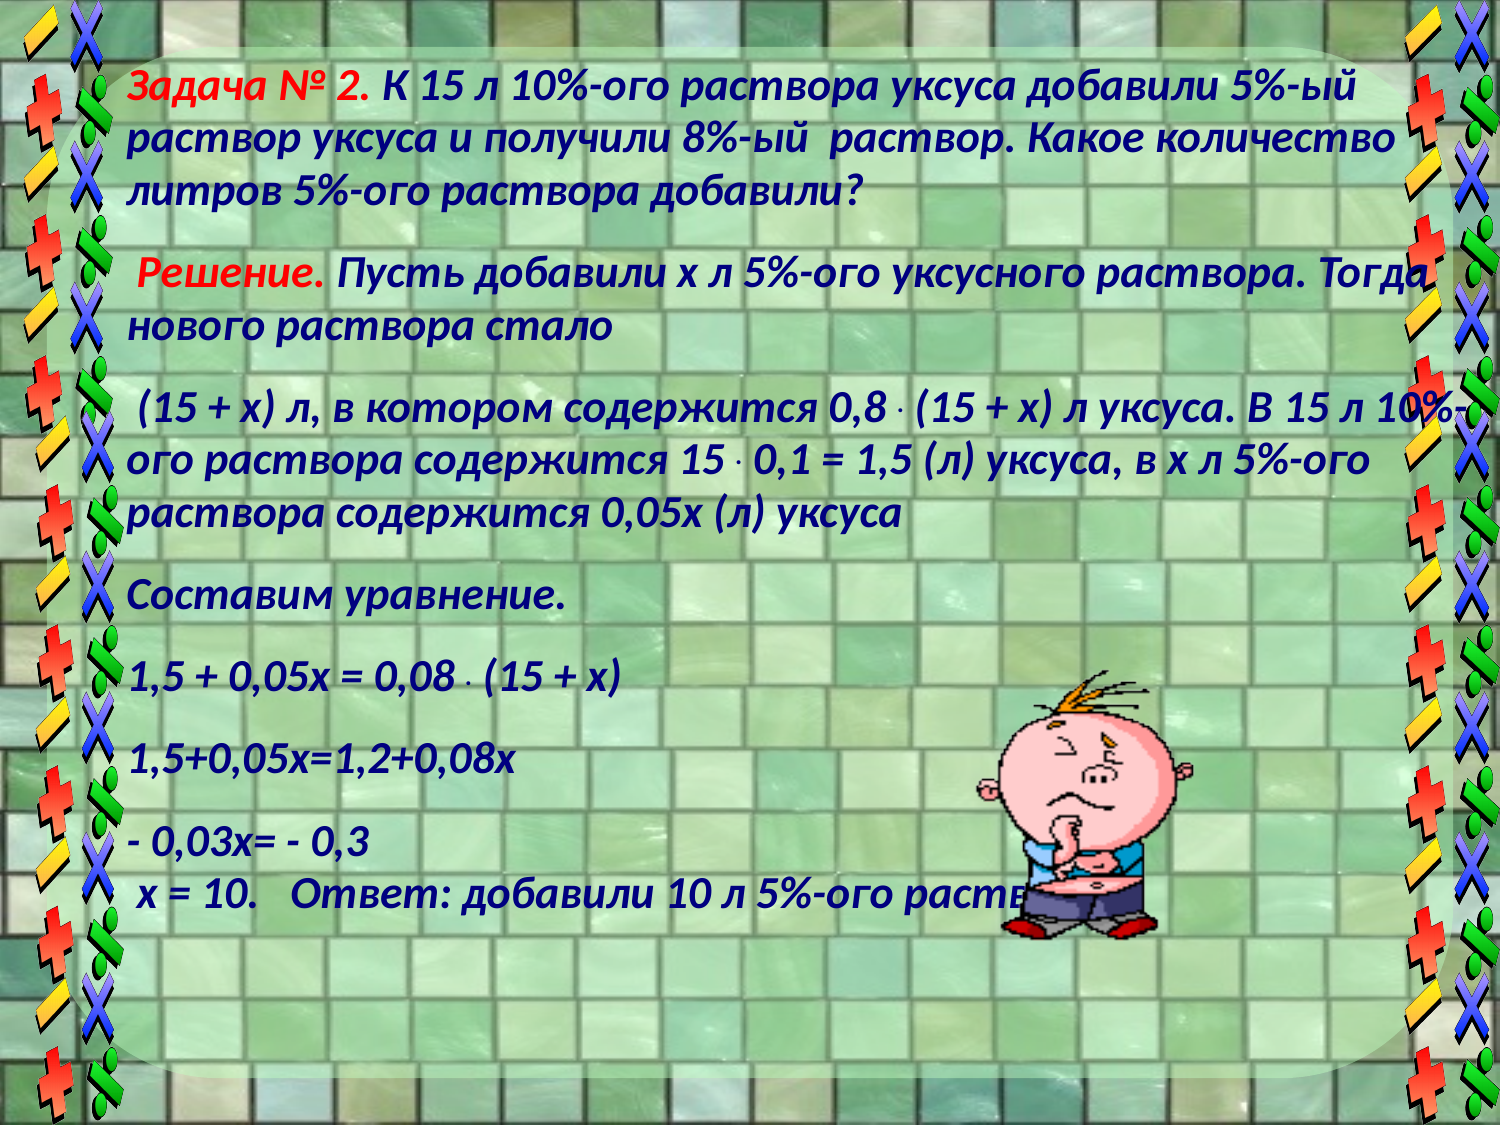

#
Задача № 2. К 15 л 10%-ого раствора уксуса добавили 5%-ый раствор уксуса и получили 8%-ый раствор. Какое количество литров 5%-ого раствора добавили?
 Решение. Пусть добавили х л 5%-ого уксусного раствора. Тогда нового раствора стало
 (15 + х) л, в котором содержится 0,8 . (15 + х) л уксуса. В 15 л 10%-ого раствора содержится 15 . 0,1 = 1,5 (л) уксуса, в х л 5%-ого раствора содержится 0,05х (л) уксуса
Составим уравнение.
1,5 + 0,05х = 0,08 . (15 + х)
1,5+0,05х=1,2+0,08х
- 0,03х= - 0,3
 х = 10. Ответ: добавили 10 л 5%-ого раствора.